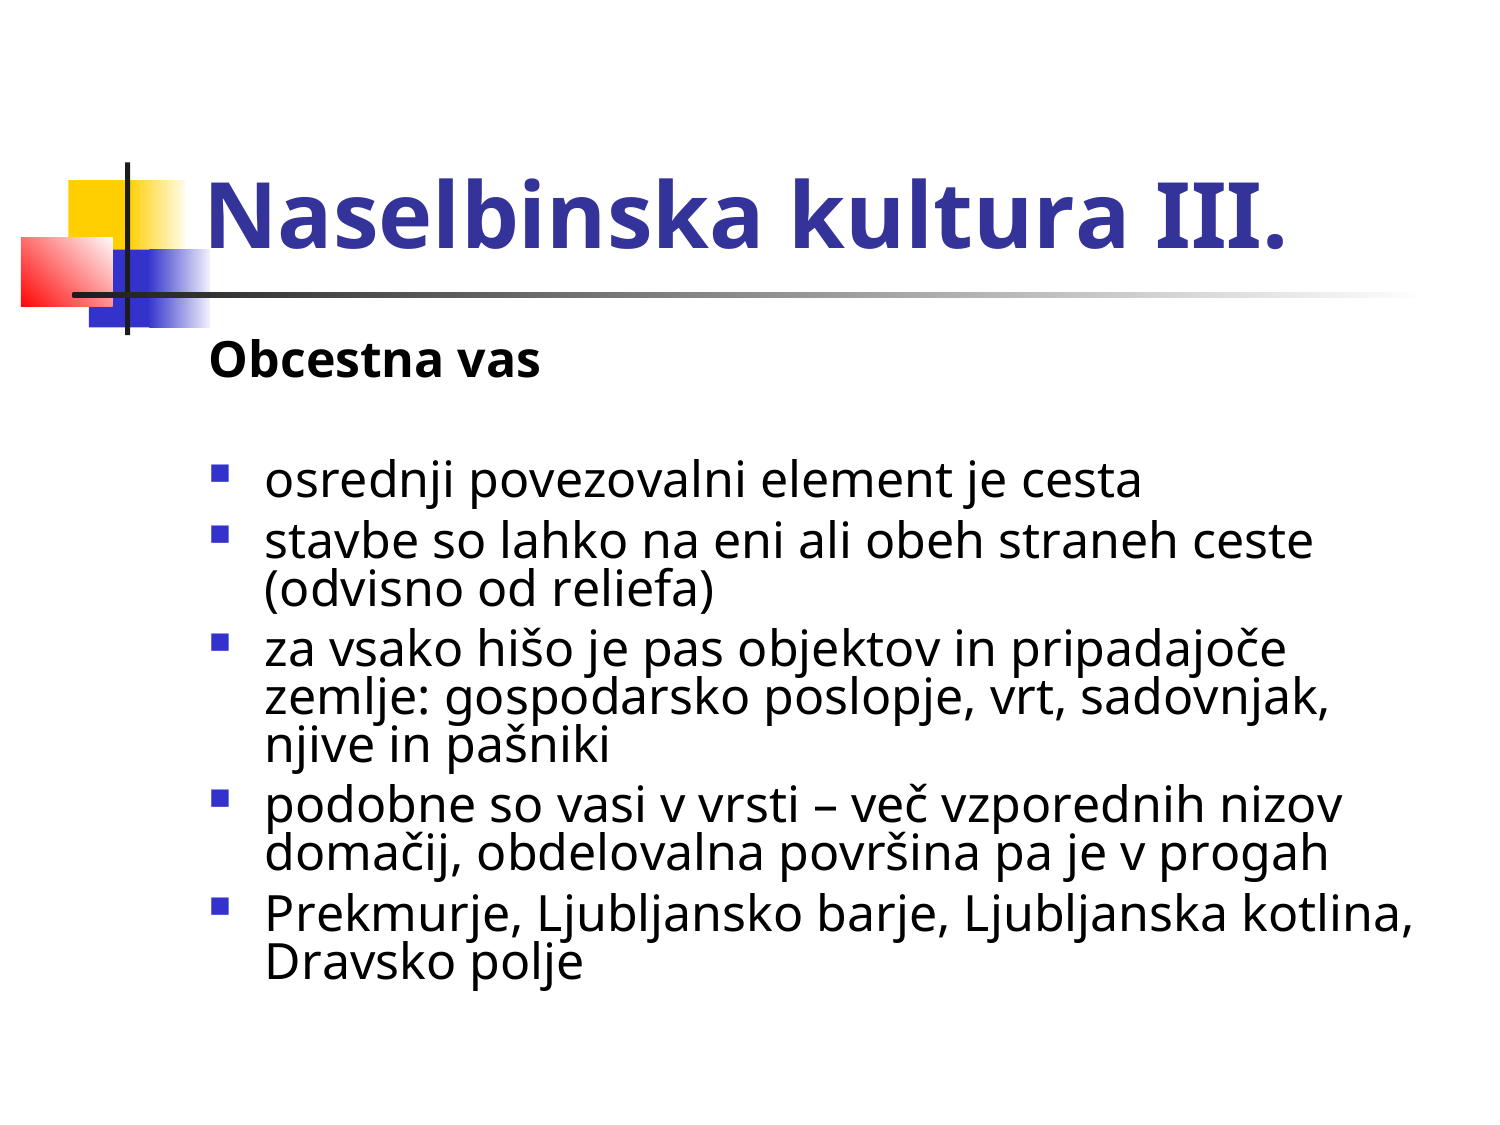

# Naselbinska kultura III.
Obcestna vas
osrednji povezovalni element je cesta
stavbe so lahko na eni ali obeh straneh ceste (odvisno od reliefa)
za vsako hišo je pas objektov in pripadajoče zemlje: gospodarsko poslopje, vrt, sadovnjak, njive in pašniki
podobne so vasi v vrsti – več vzporednih nizov domačij, obdelovalna površina pa je v progah
Prekmurje, Ljubljansko barje, Ljubljanska kotlina, Dravsko polje